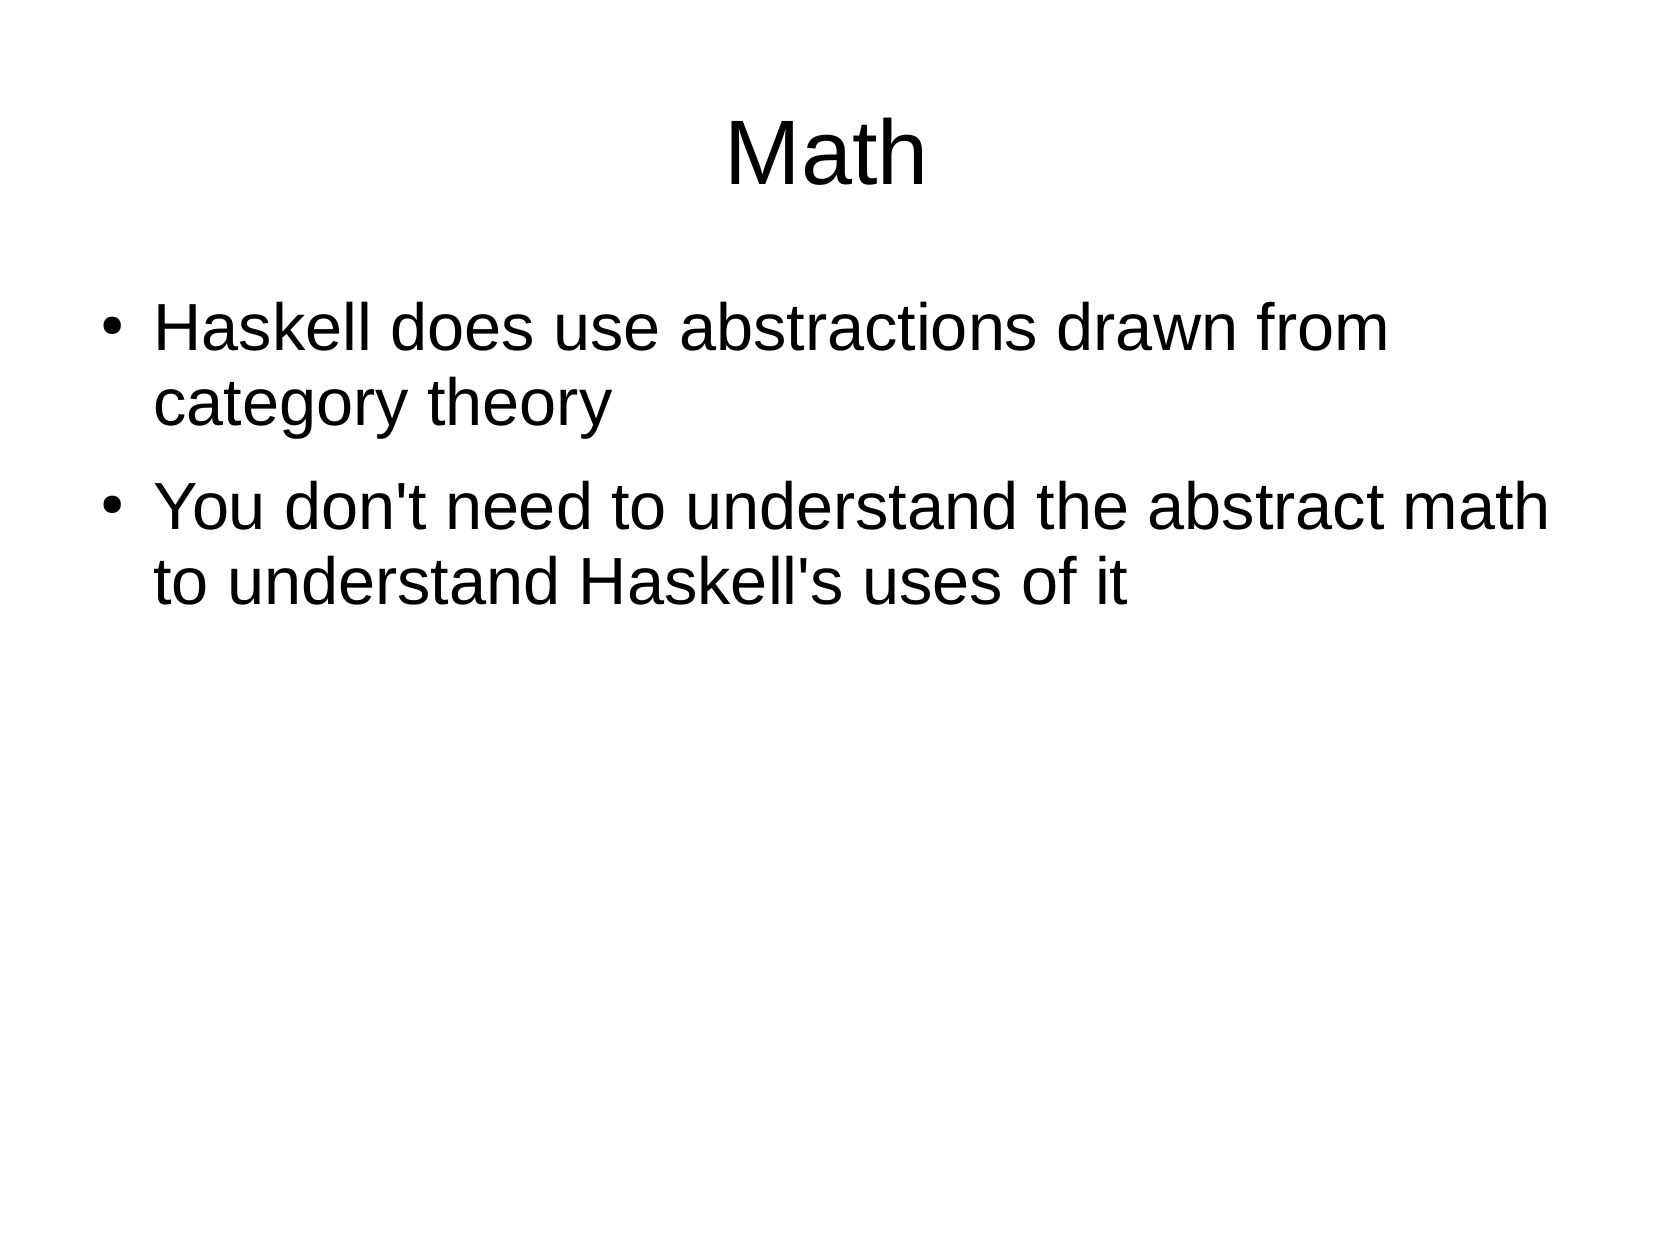

# Math
Haskell does use abstractions drawn from category theory
You don't need to understand the abstract math to understand Haskell's uses of it